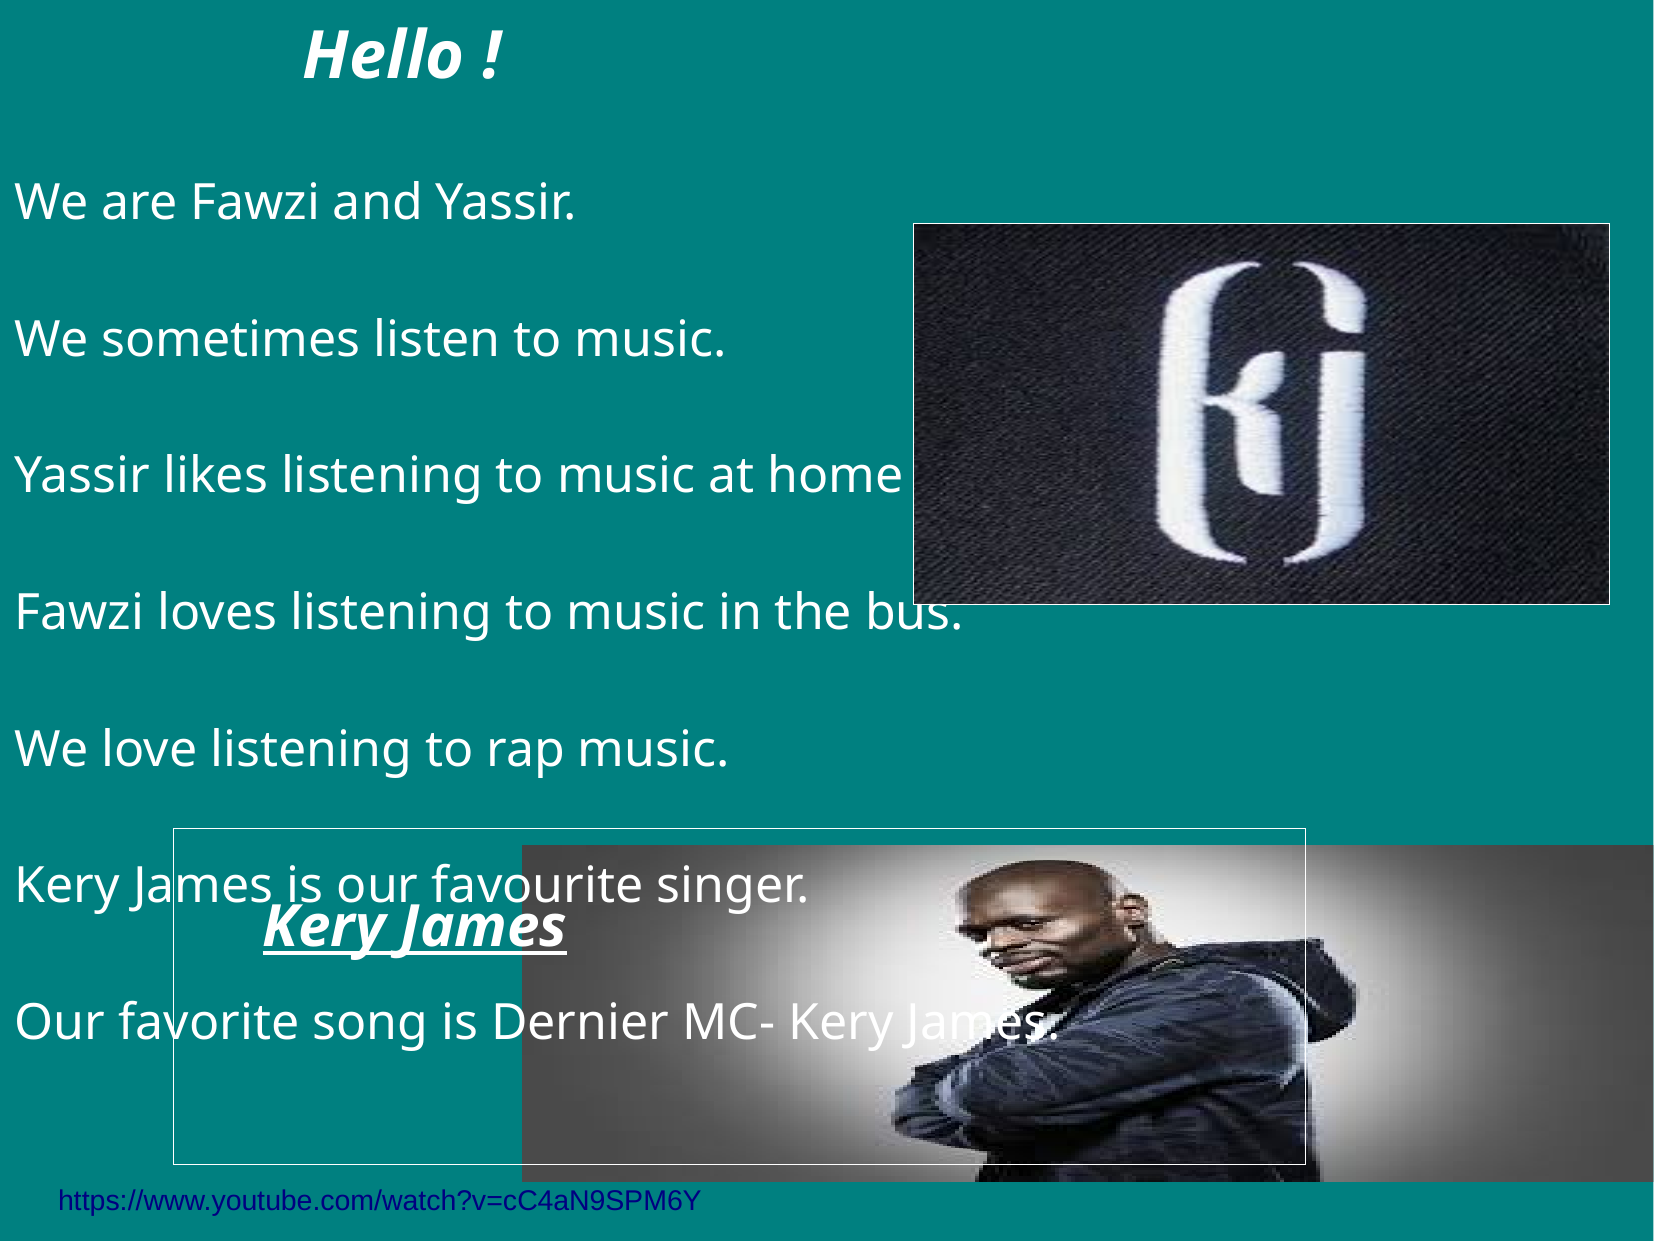

Hello !
We are Fawzi and Yassir.
We sometimes listen to music.
Yassir likes listening to music at home ,
Fawzi loves listening to music in the bus.
We love listening to rap music.
Kery James is our favourite singer.
Our favorite song is Dernier MC- Kery James.
 Kery James
https://www.youtube.com/watch?v=cC4aN9SPM6Y